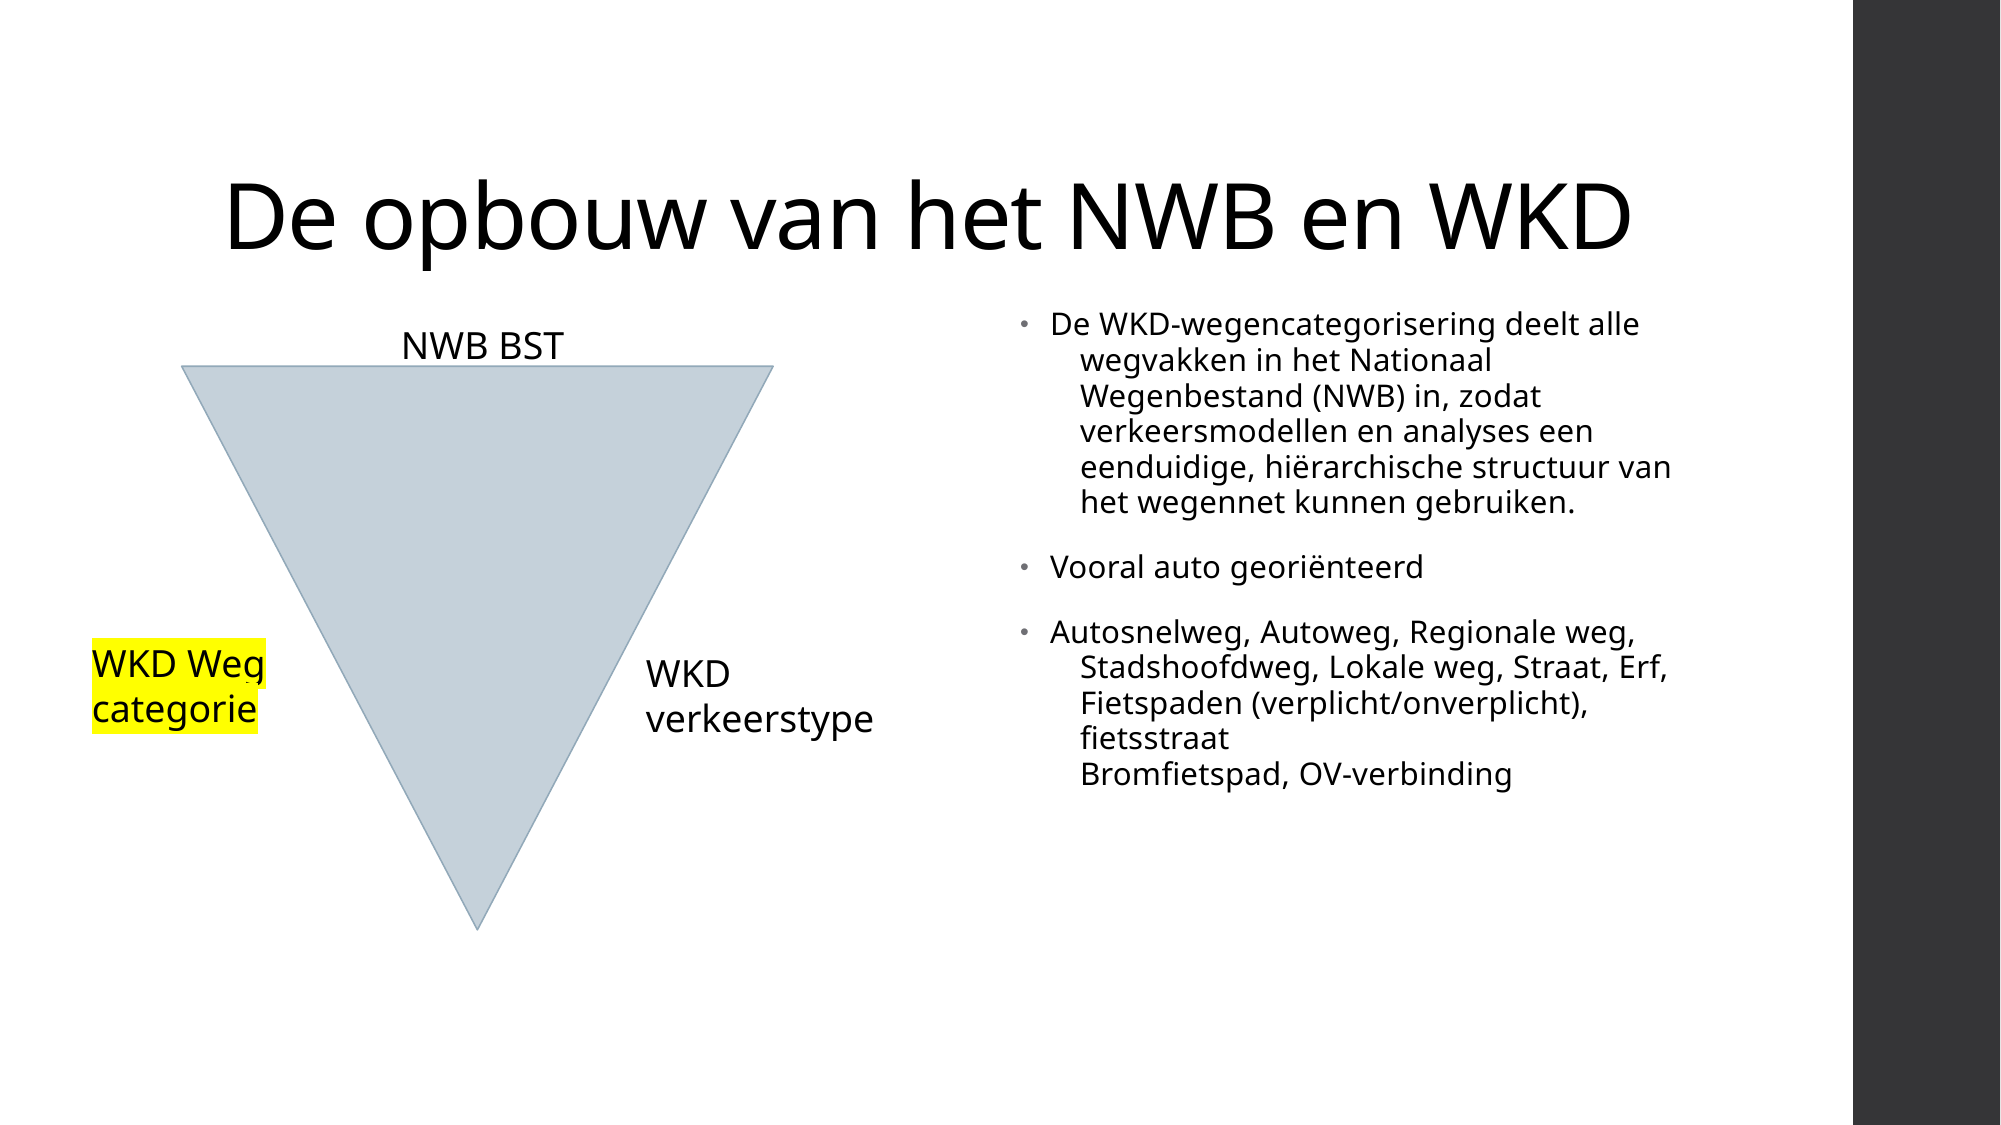

# De opbouw van het NWB en WKD
De WKD‑wegencategorisering deelt alle wegvakken in het Nationaal Wegenbestand (NWB) in, zodat verkeersmodellen en analyses een eenduidige, hiërarchische structuur van het wegennet kunnen gebruiken.
Vooral auto georiënteerd
Autosnelweg, Autoweg, Regionale weg, Stadshoofdweg, Lokale weg, Straat, Erf, Fietspaden (verplicht/onverplicht), fietsstraat
Bromfietspad, OV‑verbinding
 NWB BST
WKD Weg
categorie
WKD verkeerstype